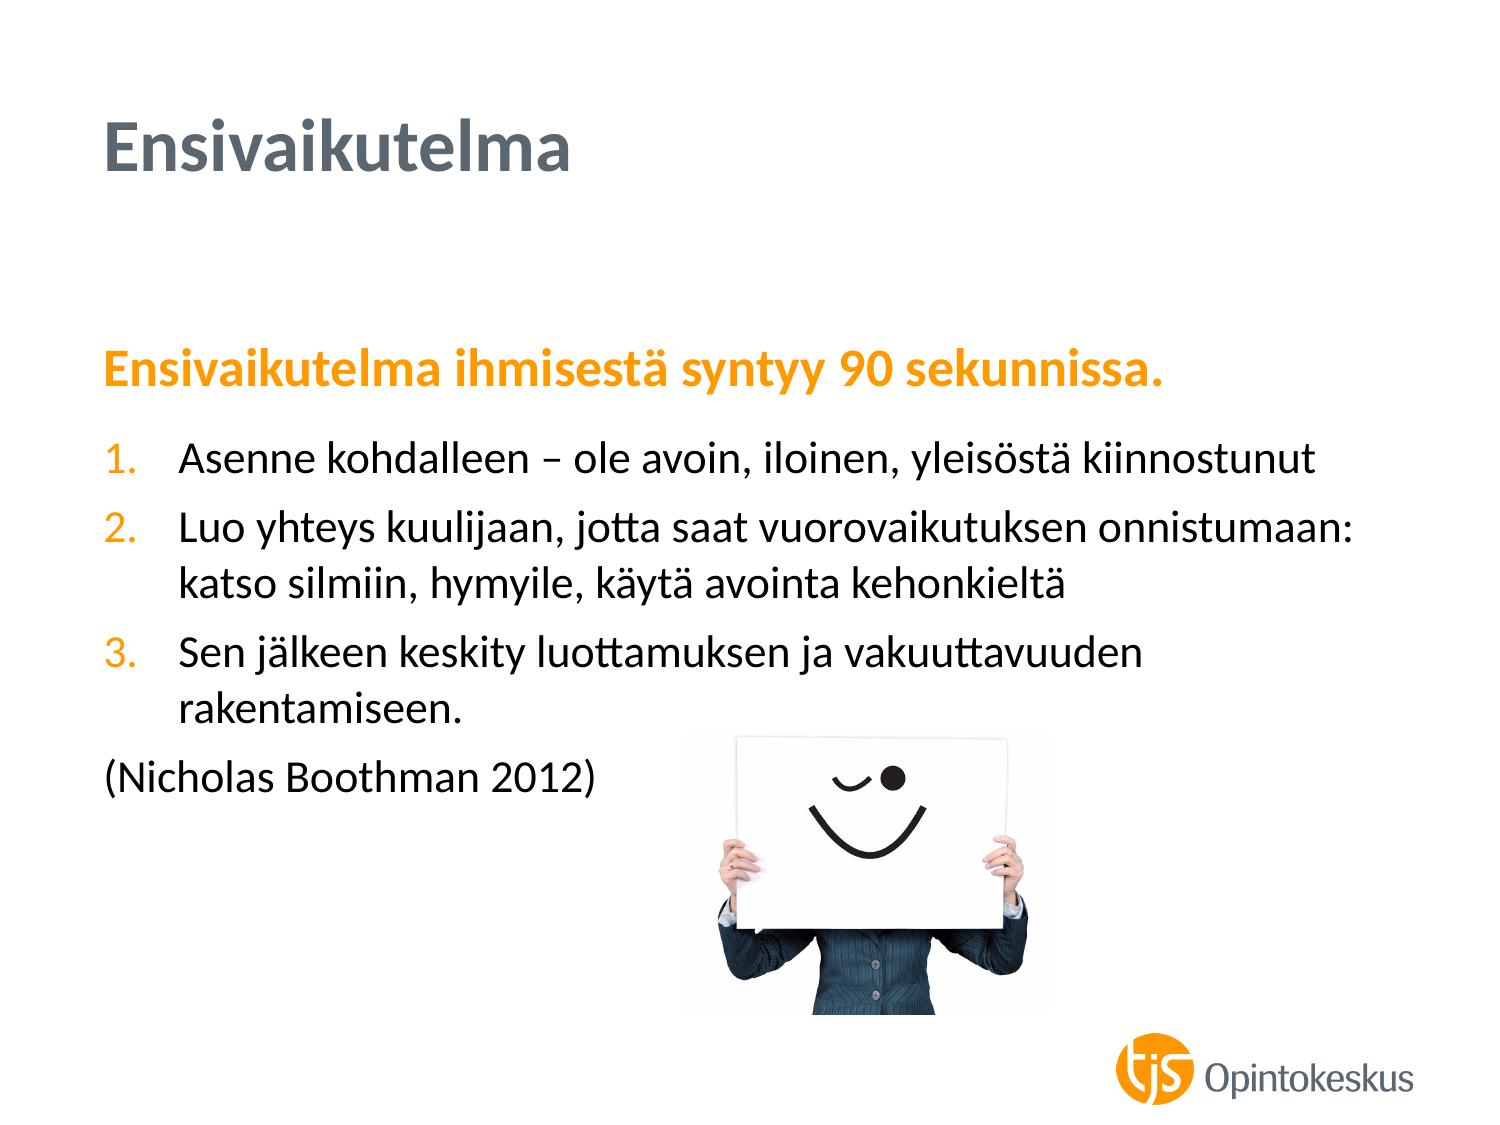

Ensivaikutelma
# Ensivaikutelma ihmisestä syntyy 90 sekunnissa.
Asenne kohdalleen – ole avoin, iloinen, yleisöstä kiinnostunut
Luo yhteys kuulijaan, jotta saat vuorovaikutuksen onnistumaan: katso silmiin, hymyile, käytä avointa kehonkieltä
Sen jälkeen keskity luottamuksen ja vakuuttavuuden rakentamiseen.
(Nicholas Boothman 2012)